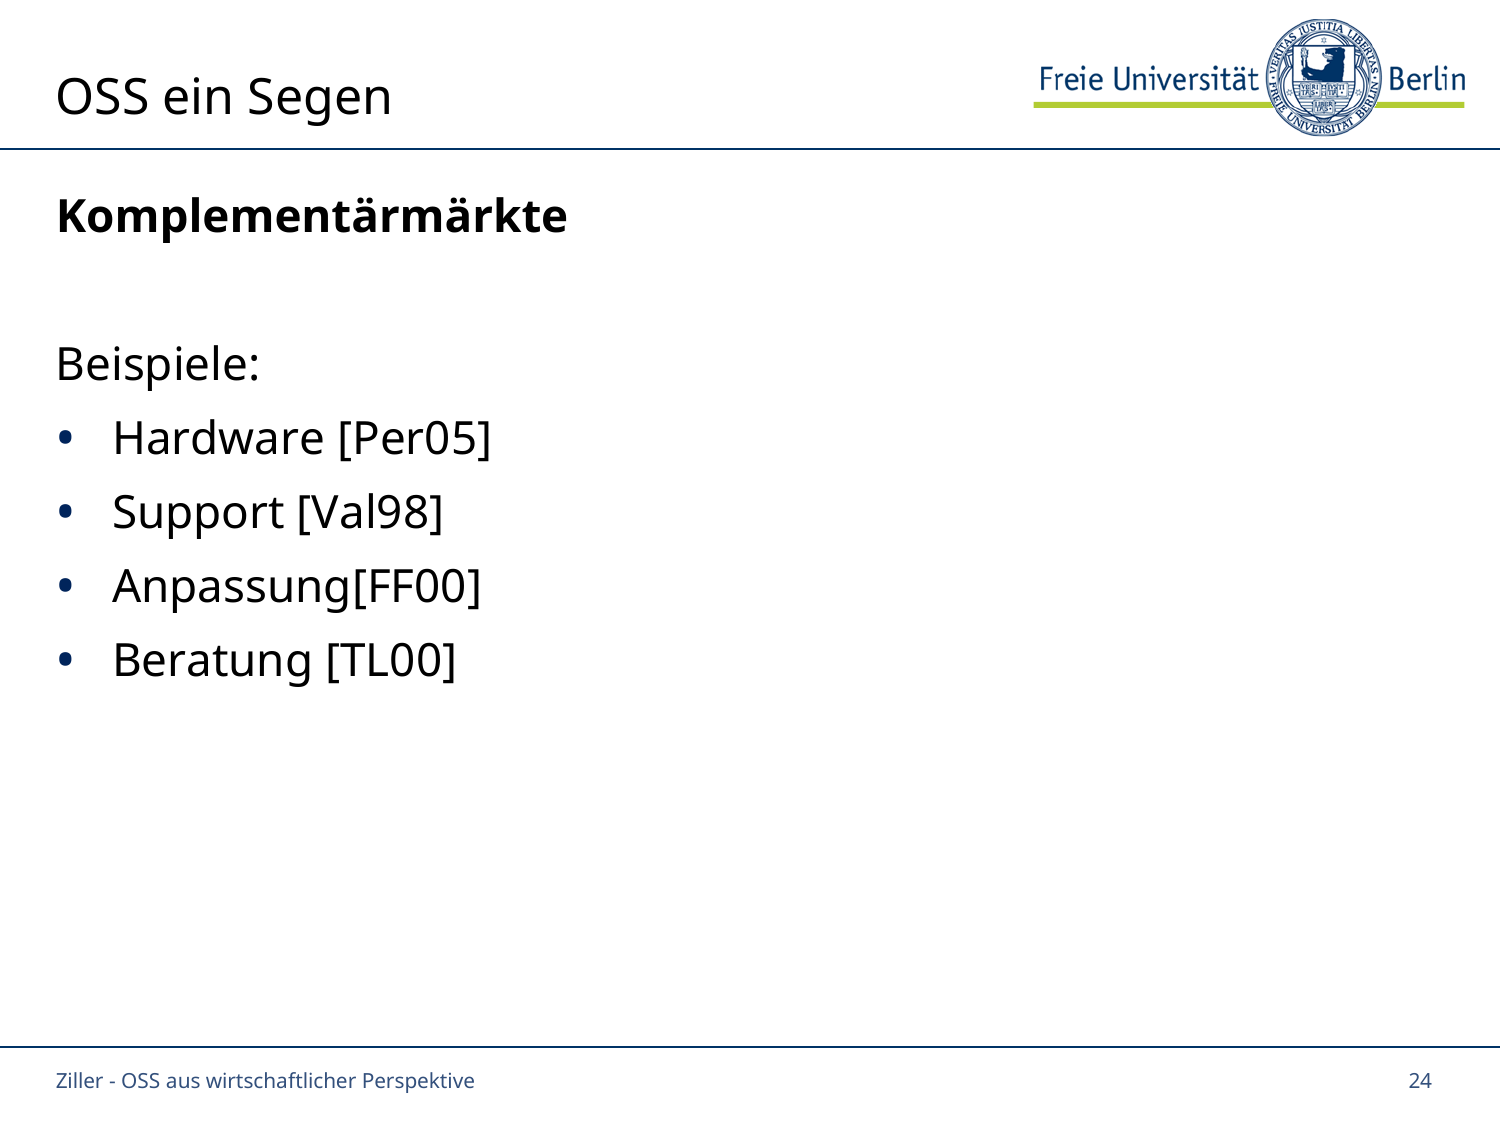

# OSS ein Segen
Komplementärmärkte
Beispiele:
Hardware [Per05]
Support [Val98]
Anpassung[FF00]
Beratung [TL00]
Ziller - OSS aus wirtschaftlicher Perspektive
24